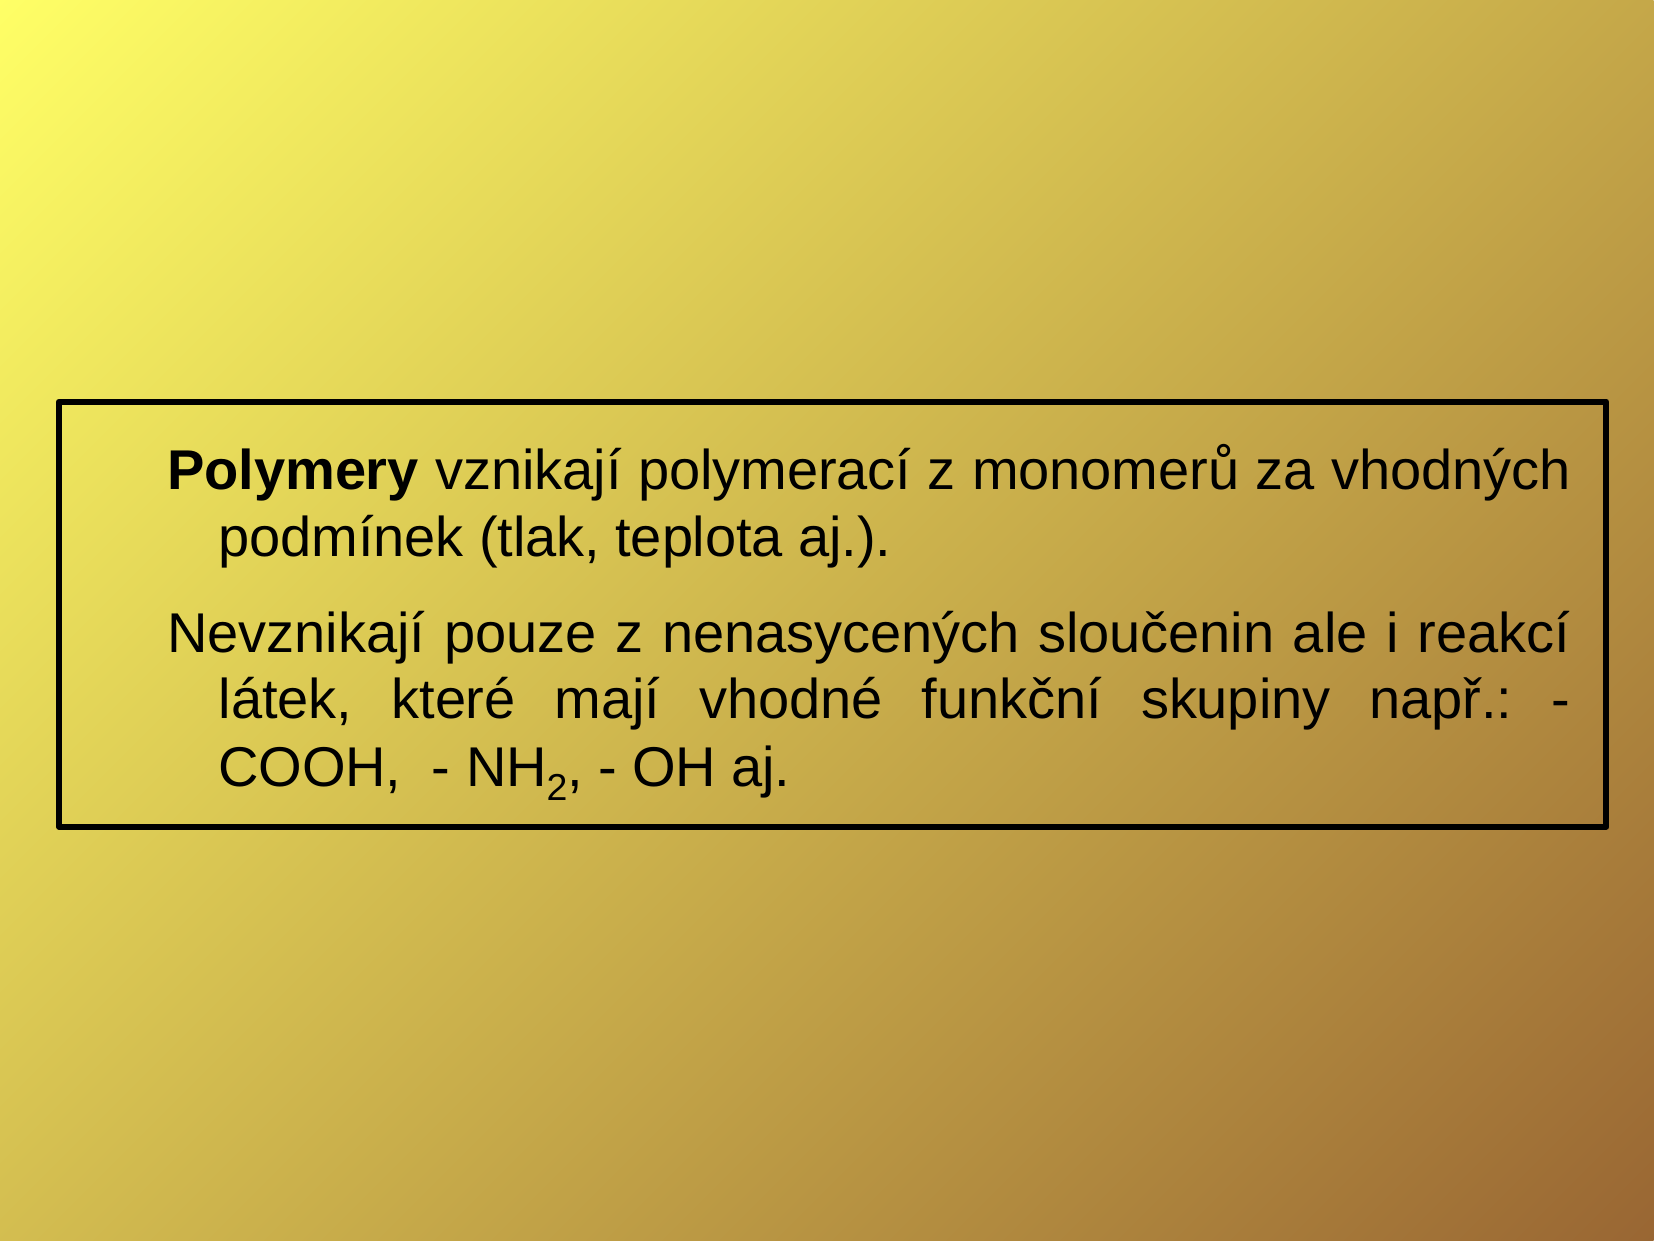

# Polymery vznikají polymerací z monomerů za vhodných podmínek (tlak, teplota aj.).
Nevznikají pouze z nenasycených sloučenin ale i reakcí látek, které mají vhodné funkční skupiny např.: - COOH, - NH2, - OH aj.